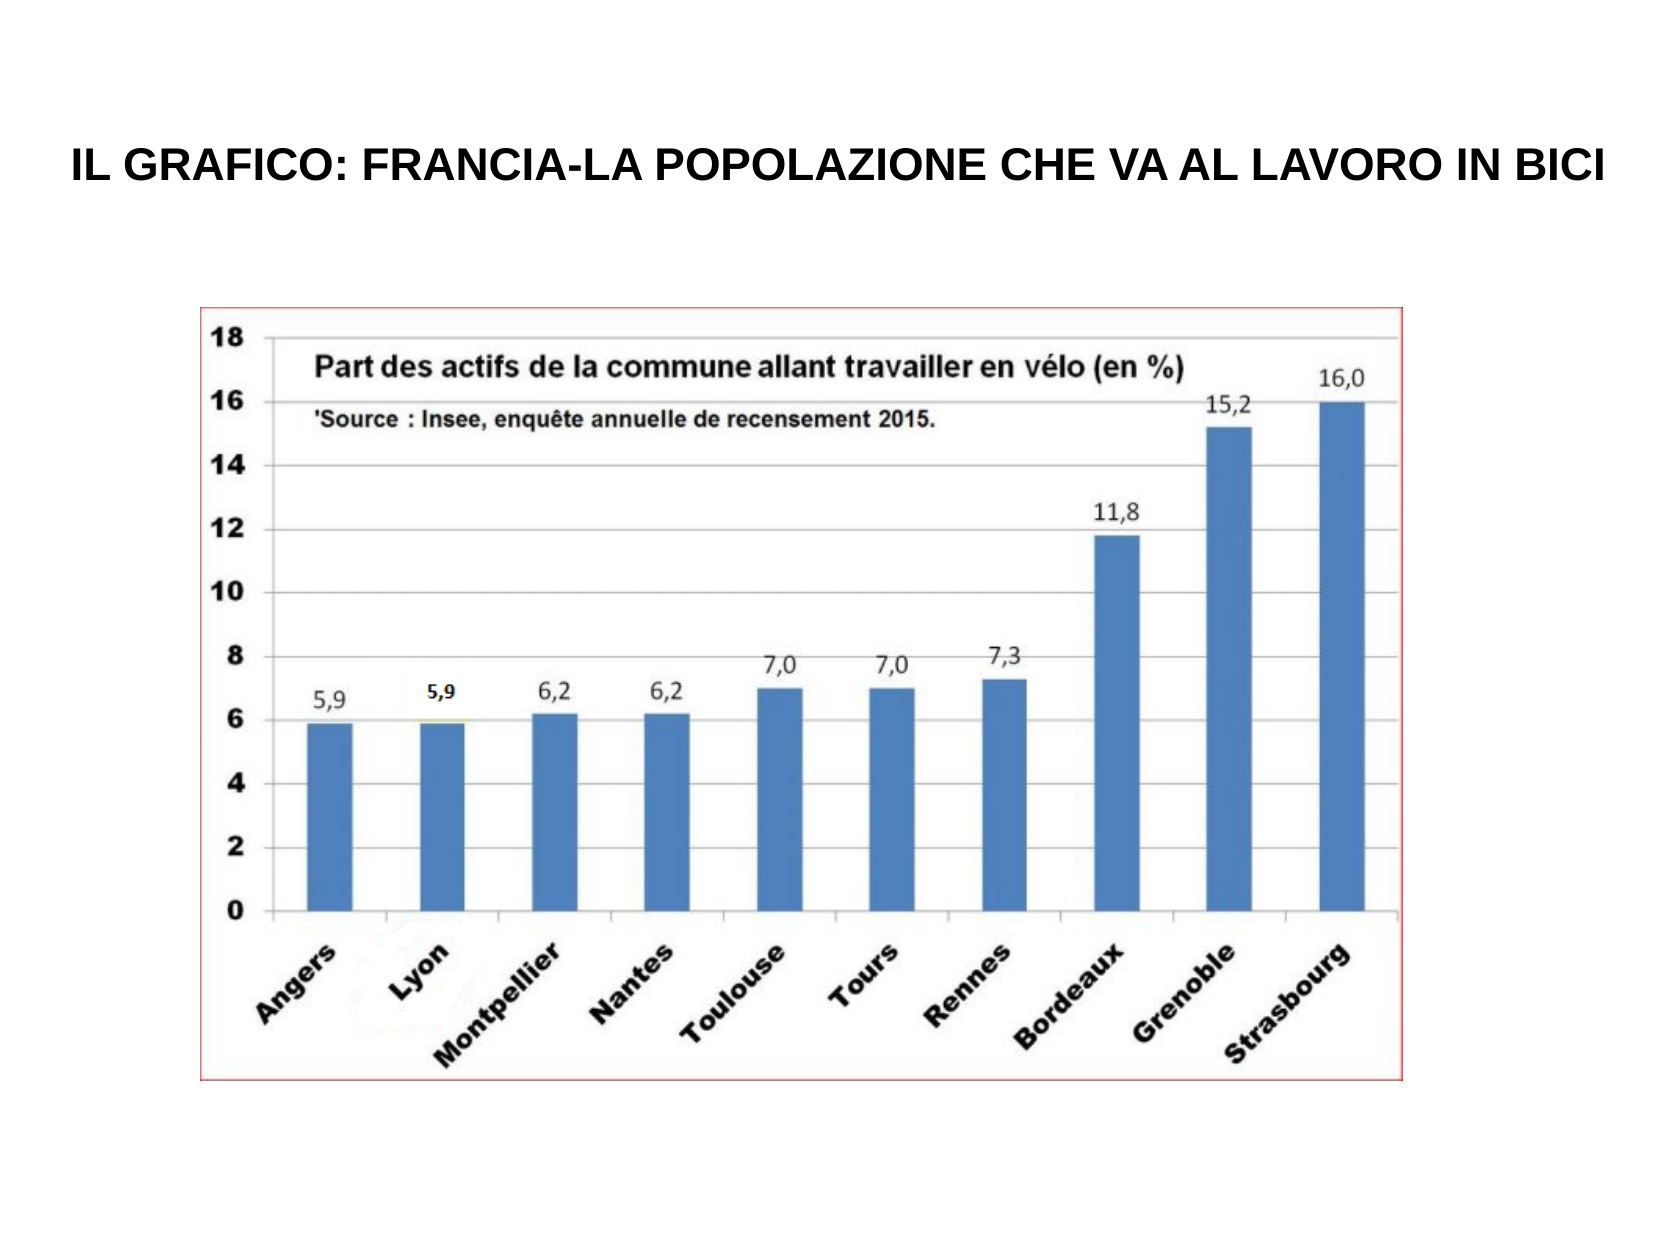

# IL GRAFICO: FRANCIA-LA POPOLAZIONE CHE VA AL LAVORO IN BICI